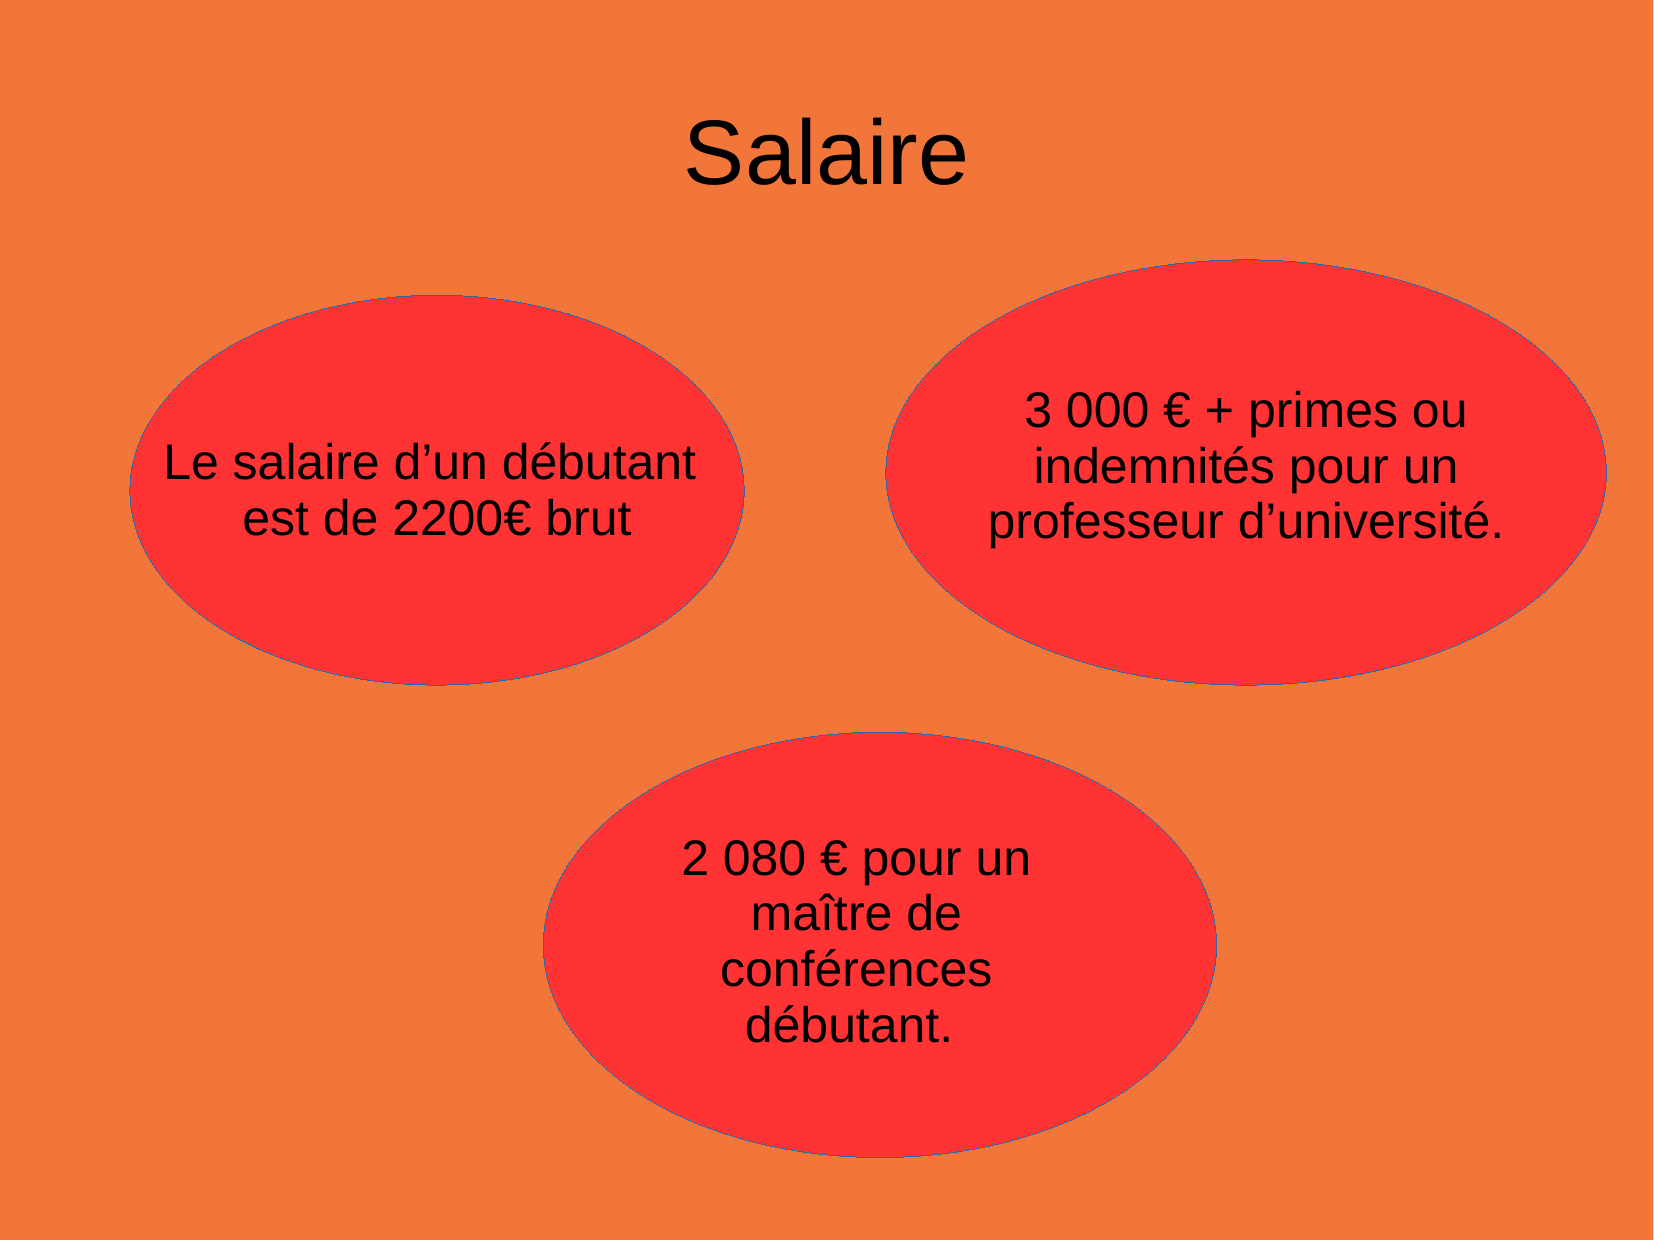

# Salaire
Le salaire d’un débutant
est de 2200€ brut
3 000 € + primes ou indemnités pour un professeur d’université.
2 080 € pour un maître de conférences débutant.